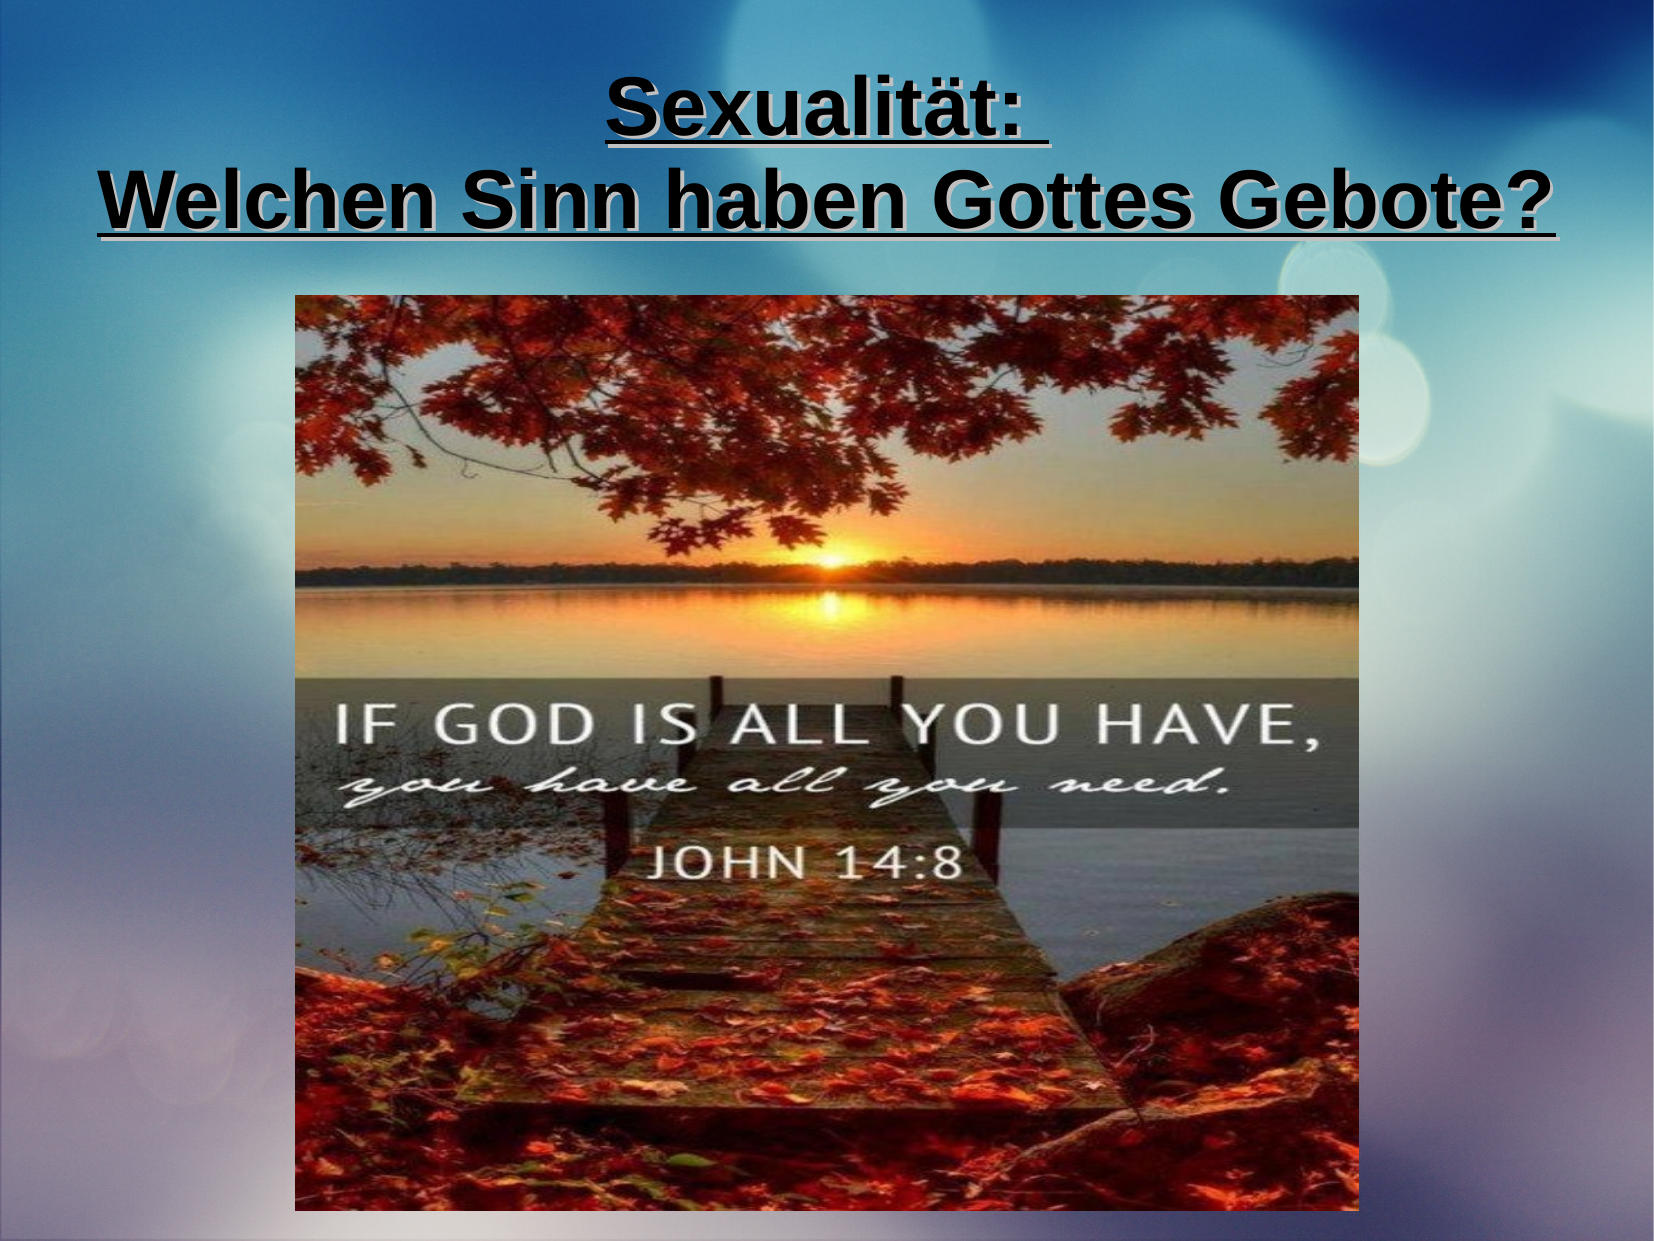

# Sexualität: Welchen Sinn haben Gottes Gebote?